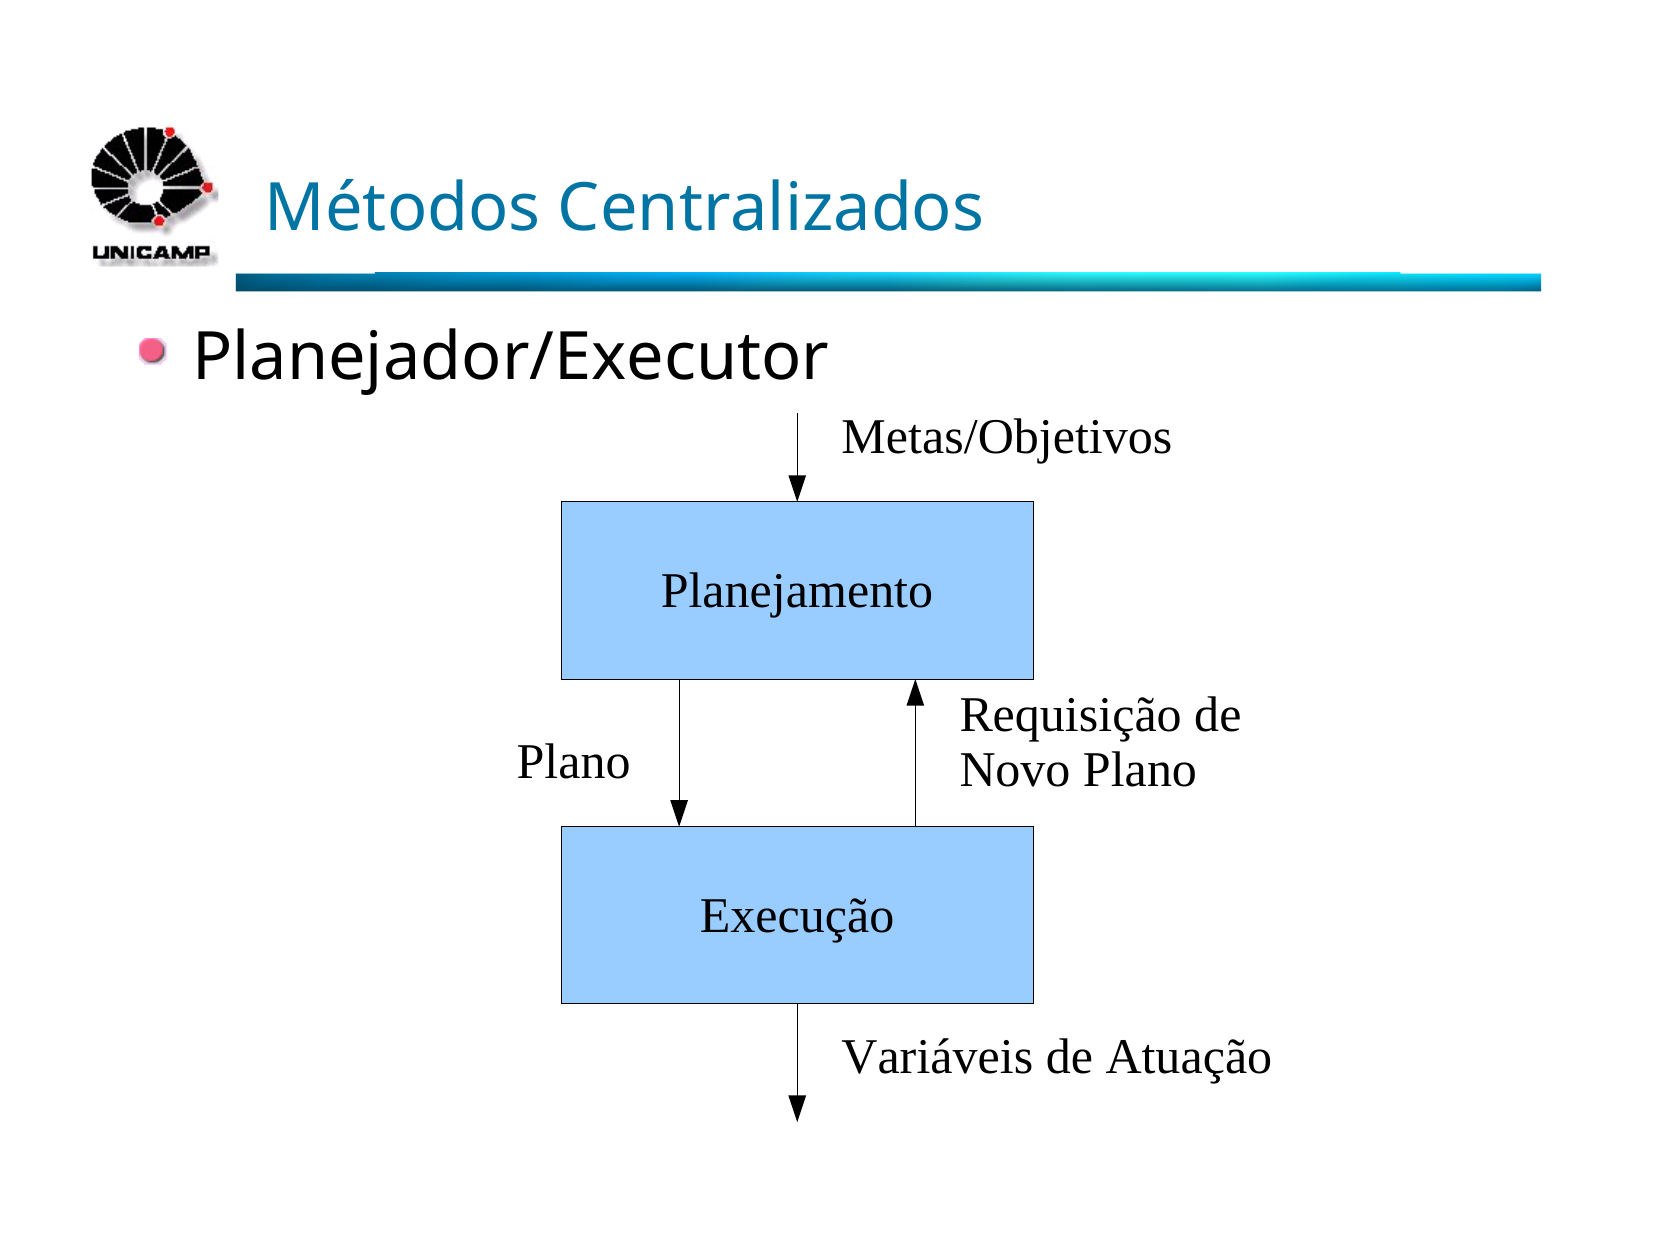

# Métodos Centralizados
Planejador/Executor
Metas/Objetivos
Planejamento
Requisição de Novo Plano
Plano
Execução
Variáveis de Atuação